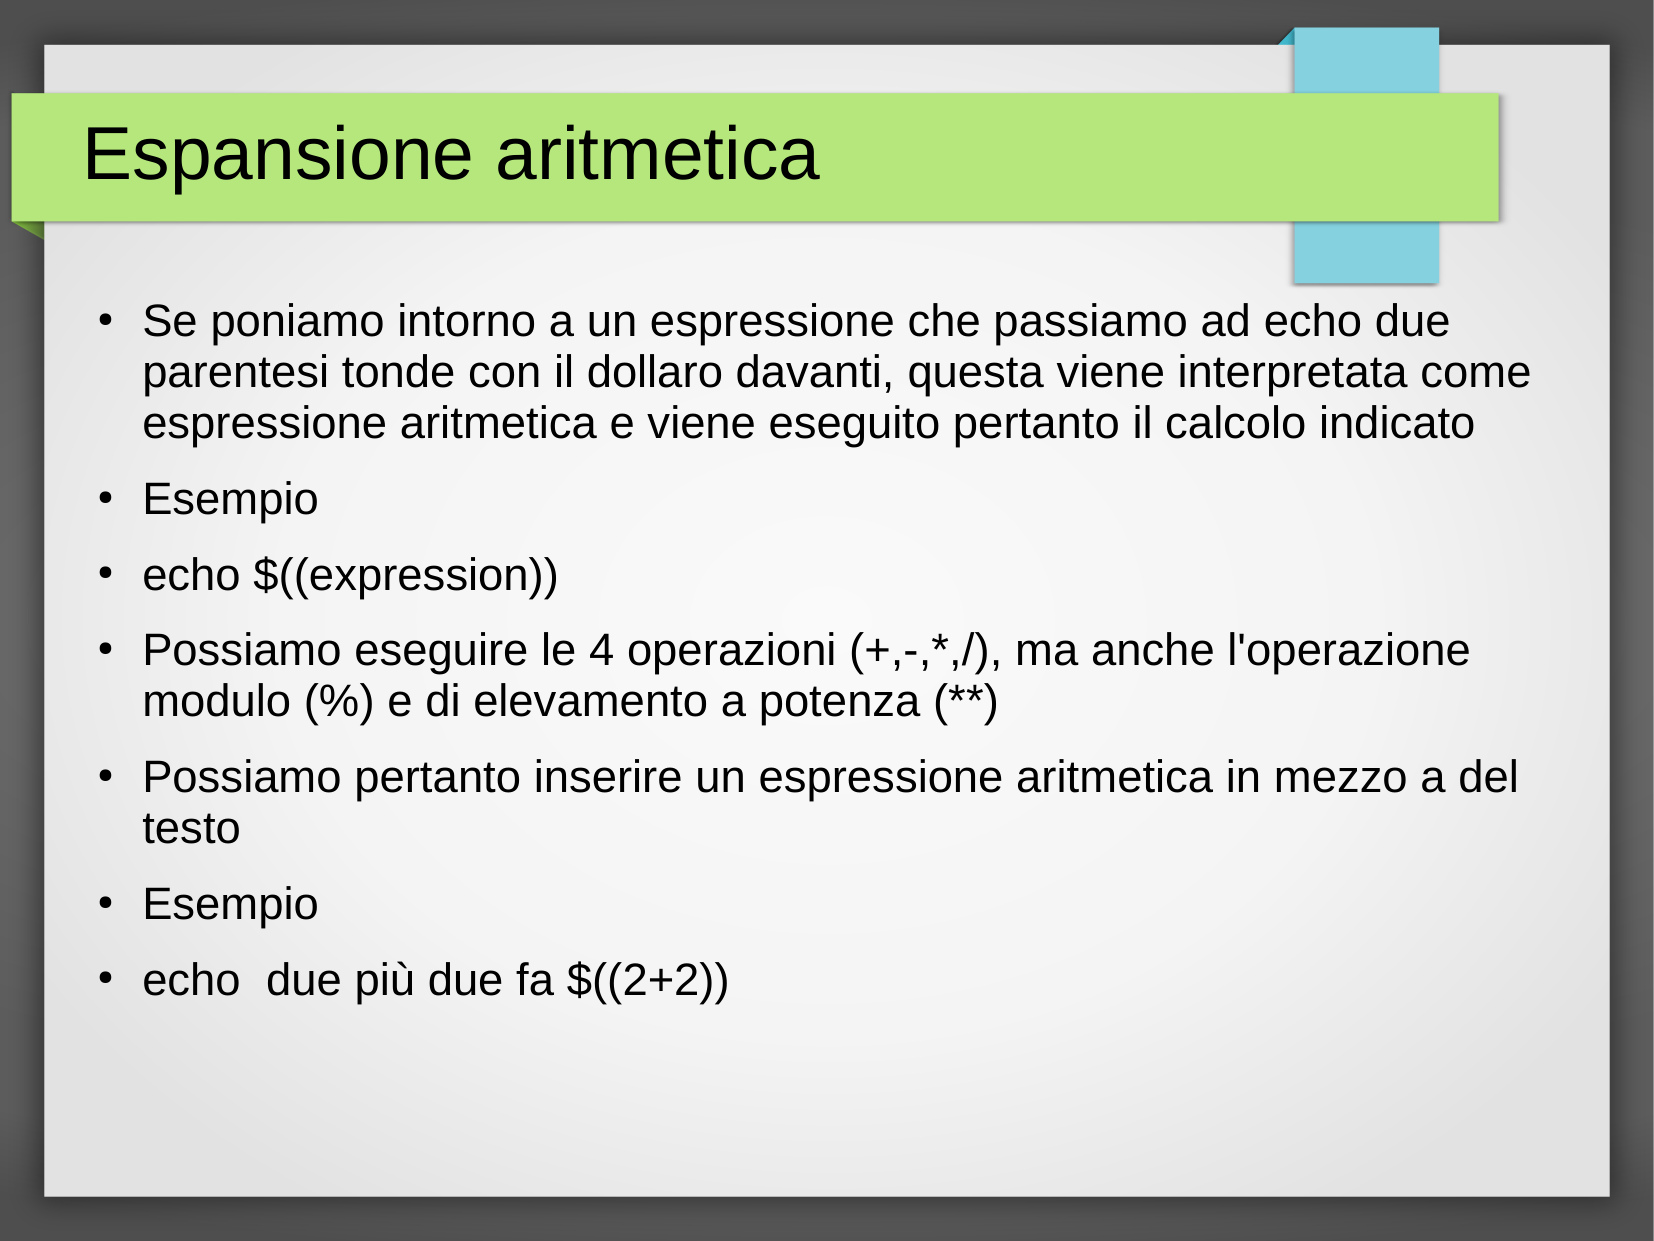

# Espansione aritmetica
Se poniamo intorno a un espressione che passiamo ad echo due parentesi tonde con il dollaro davanti, questa viene interpretata come espressione aritmetica e viene eseguito pertanto il calcolo indicato
Esempio
echo $((expression))
Possiamo eseguire le 4 operazioni (+,-,*,/), ma anche l'operazione modulo (%) e di elevamento a potenza (**)
Possiamo pertanto inserire un espressione aritmetica in mezzo a del testo
Esempio
echo due più due fa $((2+2))